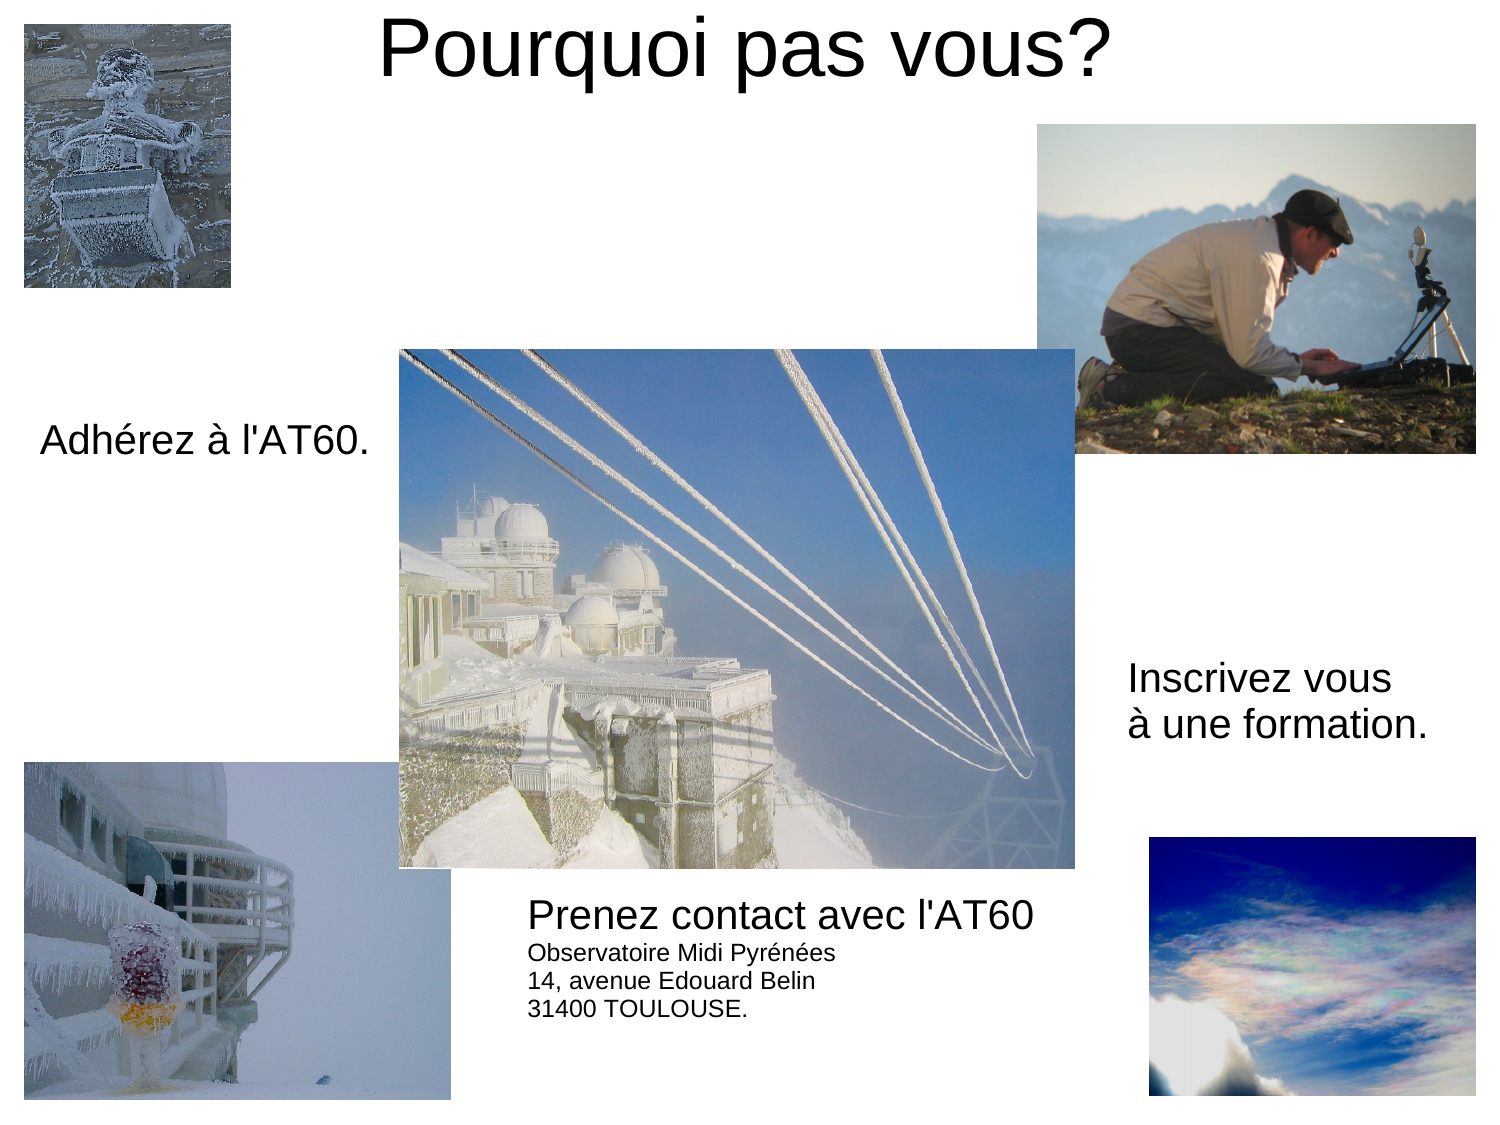

Pourquoi pas vous?
Adhérez à l'AT60.
Inscrivez vous
à une formation.
Prenez contact avec l'AT60
Observatoire Midi Pyrénées
14, avenue Edouard Belin
31400 TOULOUSE.